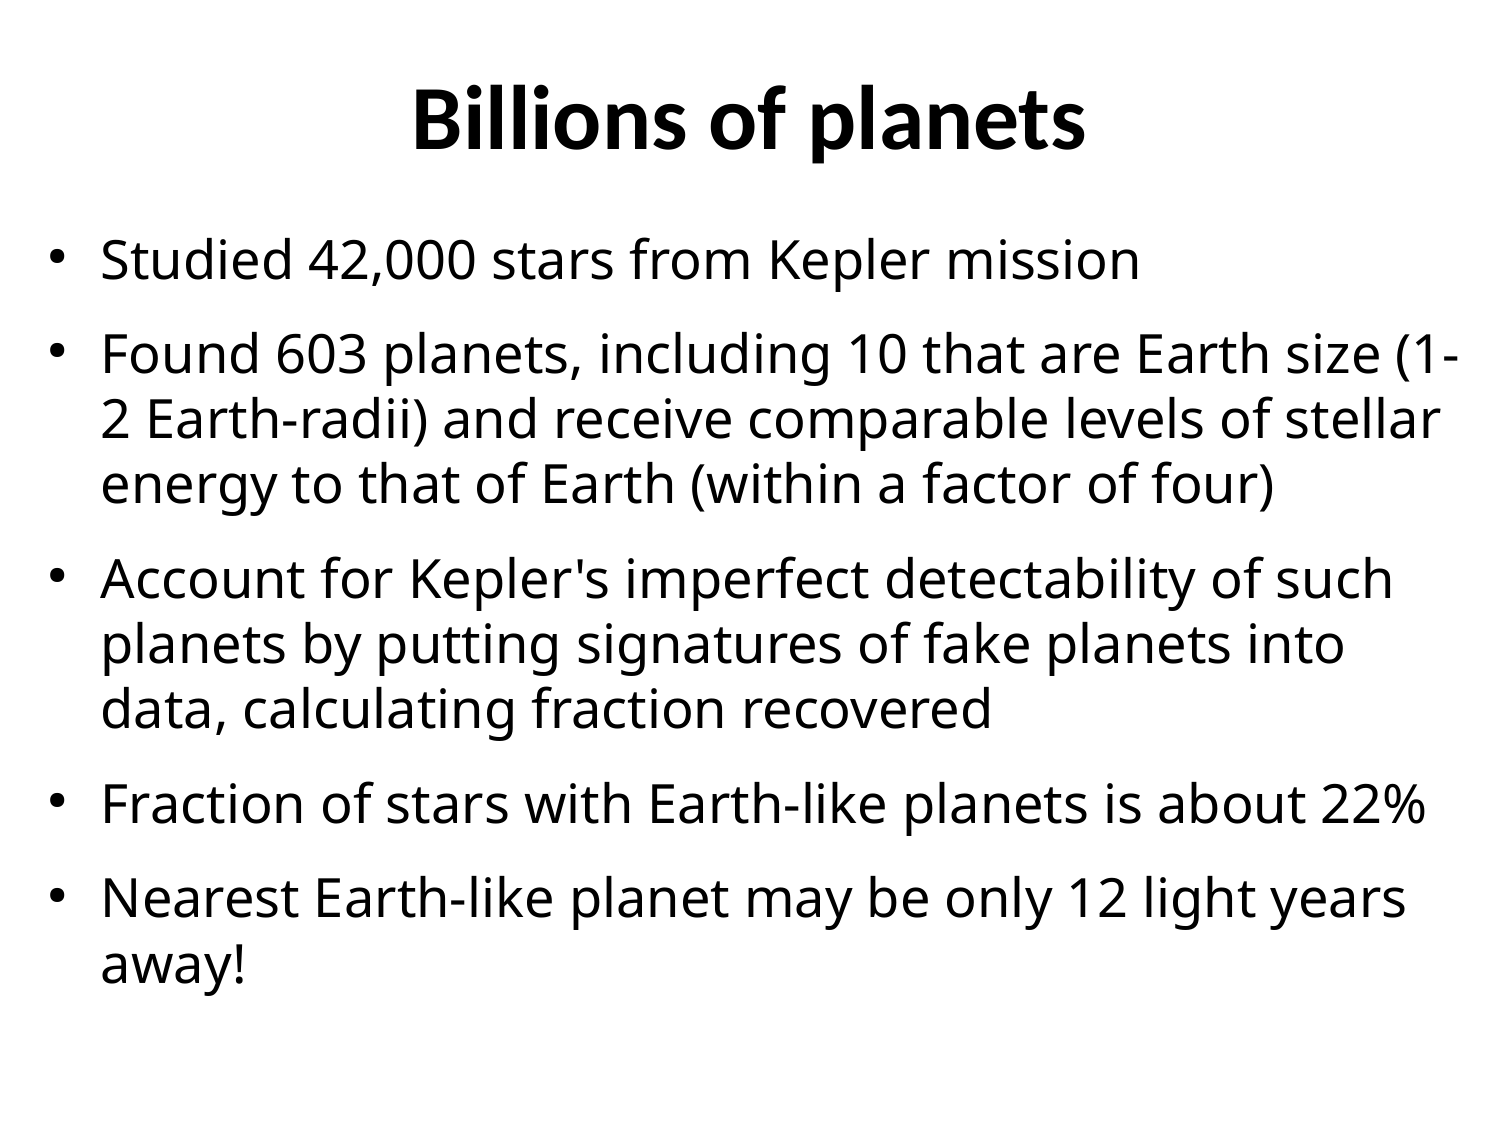

# Billions of planets
Studied 42,000 stars from Kepler mission
Found 603 planets, including 10 that are Earth size (1-2 Earth-radii) and receive comparable levels of stellar energy to that of Earth (within a factor of four)
Account for Kepler's imperfect detectability of such planets by putting signatures of fake planets into data, calculating fraction recovered
Fraction of stars with Earth-like planets is about 22%
Nearest Earth-like planet may be only 12 light years away!